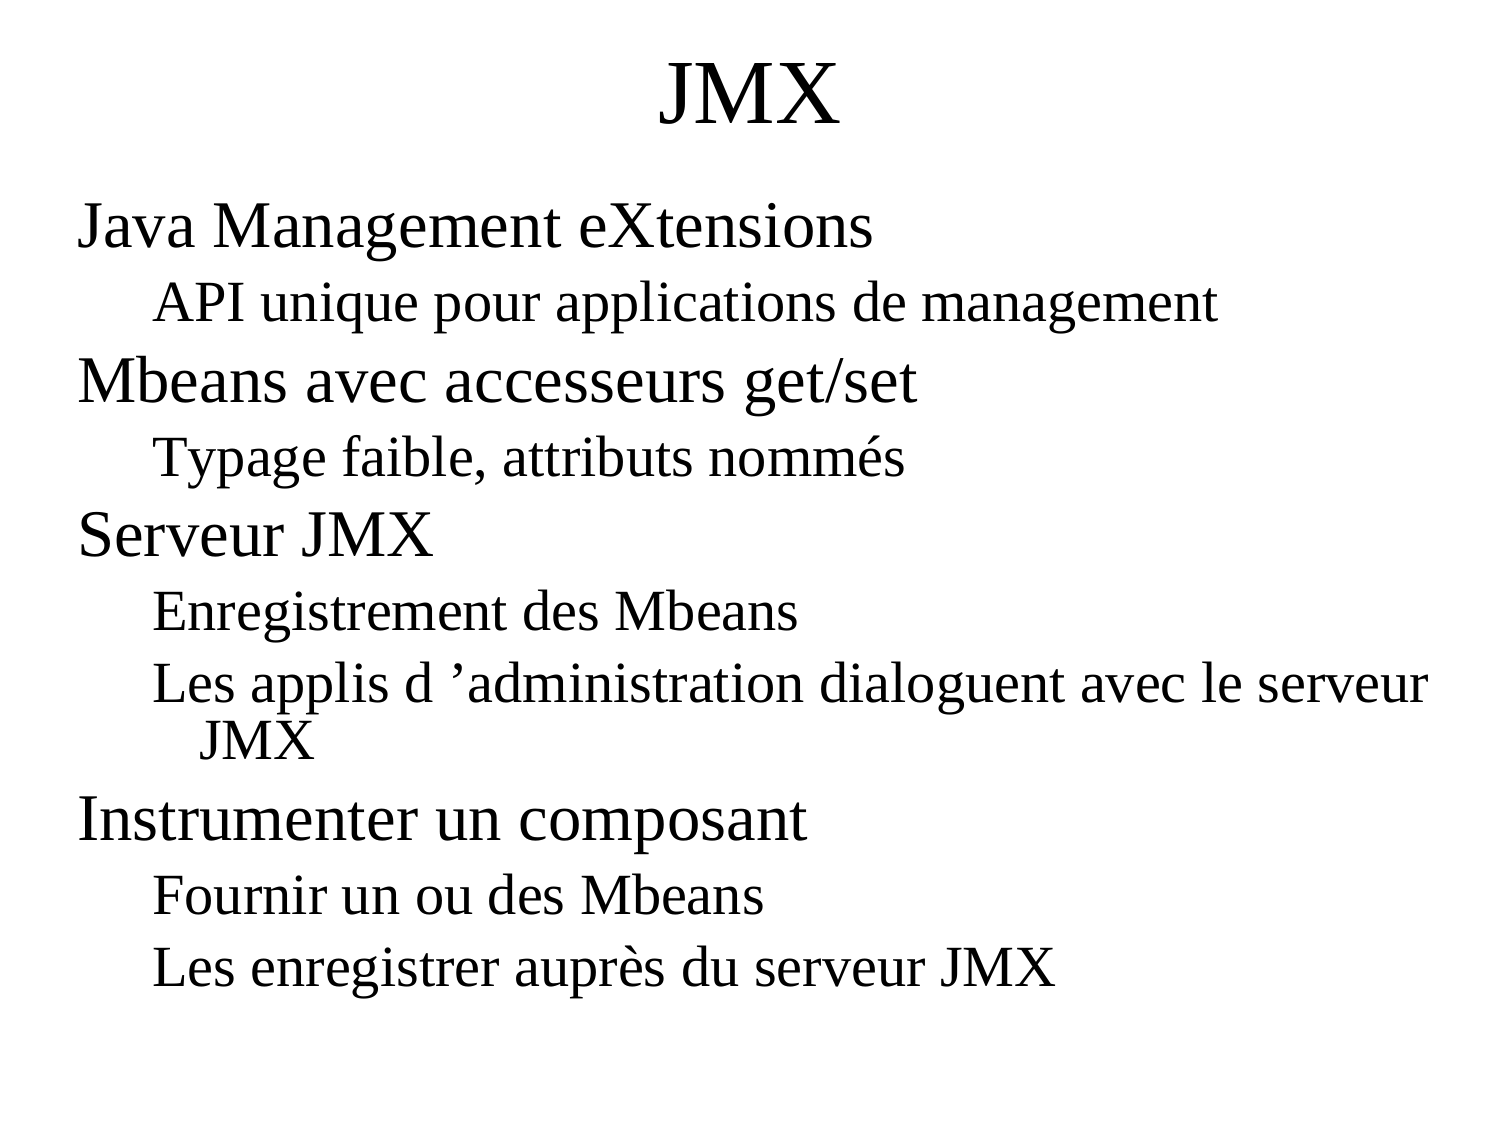

# JMX
Java Management eXtensions
API unique pour applications de management
Mbeans avec accesseurs get/set
Typage faible, attributs nommés
Serveur JMX
Enregistrement des Mbeans
Les applis d ’administration dialoguent avec le serveur JMX
Instrumenter un composant
Fournir un ou des Mbeans
Les enregistrer auprès du serveur JMX